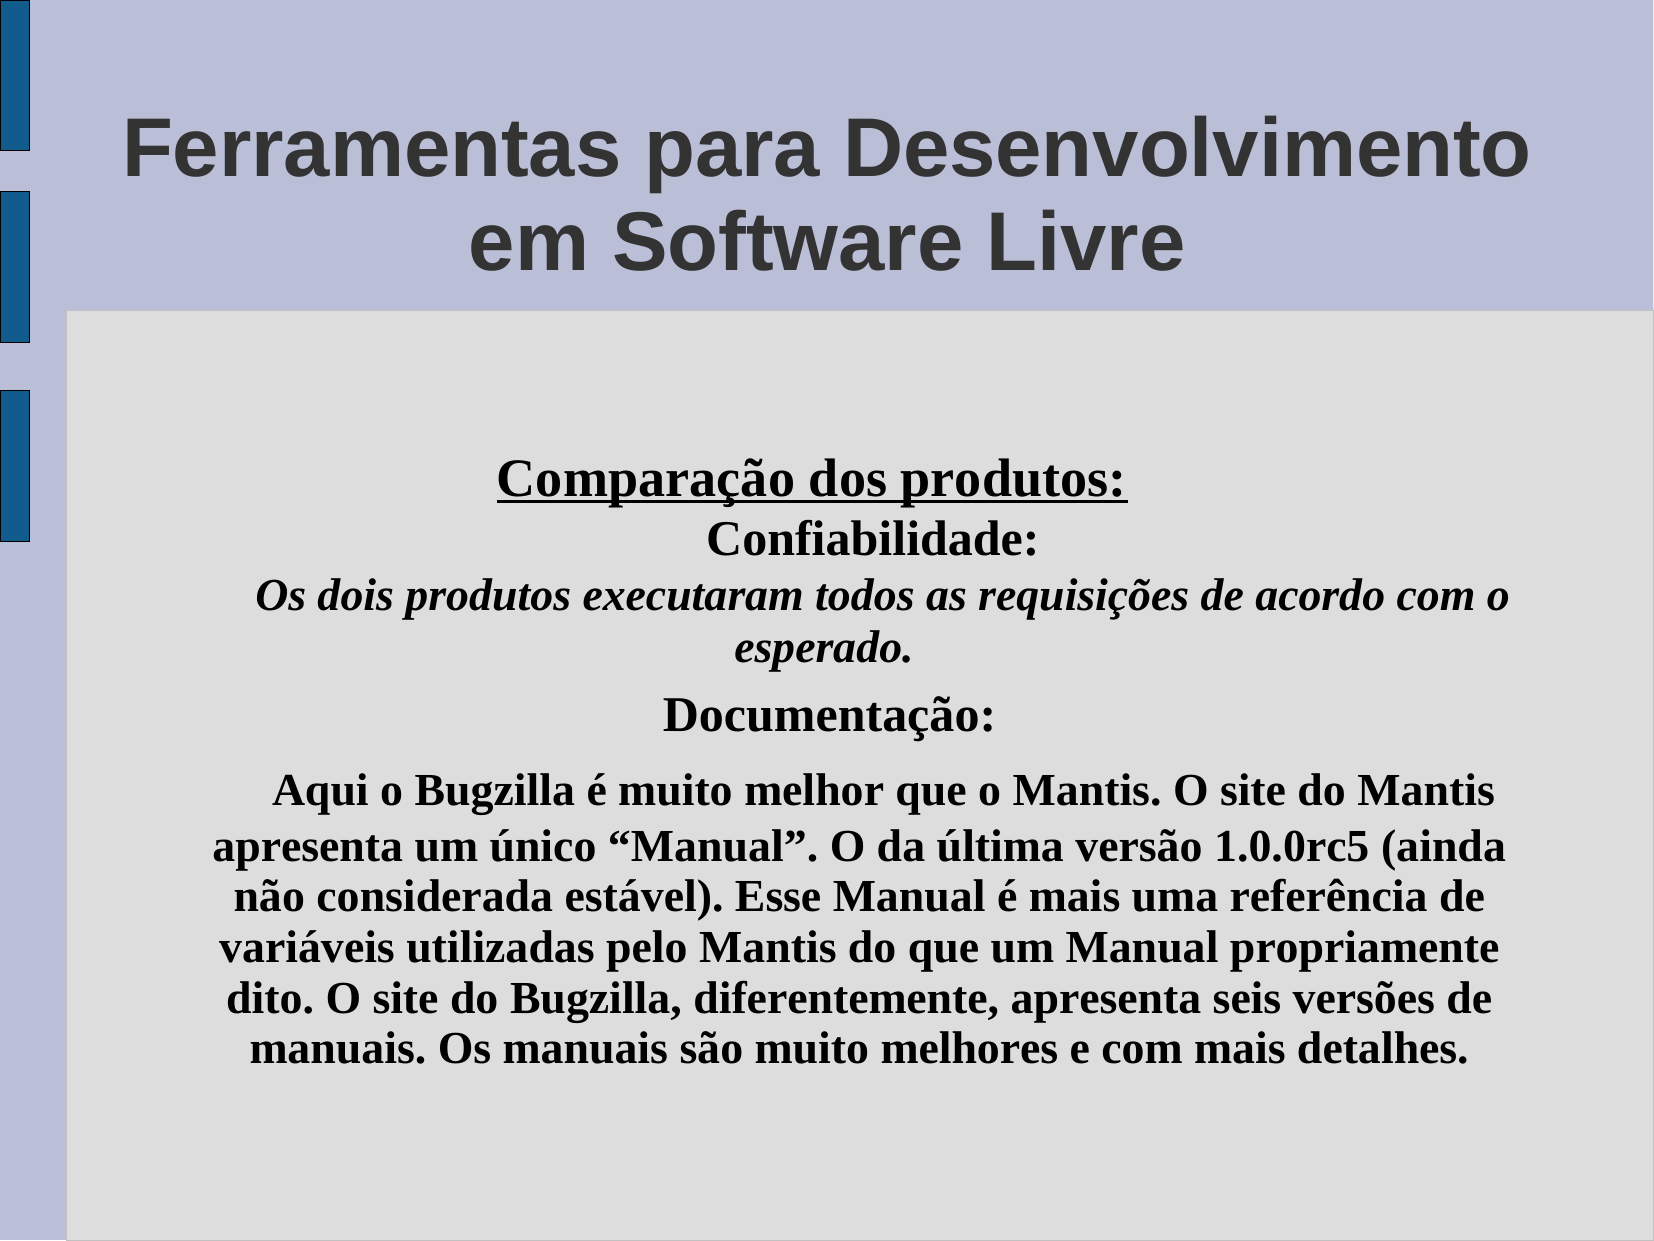

# Ferramentas para Desenvolvimento em Software Livre
 Comparação dos produtos:
 Confiabilidade:
	Os dois produtos executaram todos as requisições de acordo com o esperado.
 Documentação:
 Aqui o Bugzilla é muito melhor que o Mantis. O site do Mantis apresenta um único “Manual”. O da última versão 1.0.0rc5 (ainda não considerada estável). Esse Manual é mais uma referência de variáveis utilizadas pelo Mantis do que um Manual propriamente dito. O site do Bugzilla, diferentemente, apresenta seis versões de manuais. Os manuais são muito melhores e com mais detalhes.